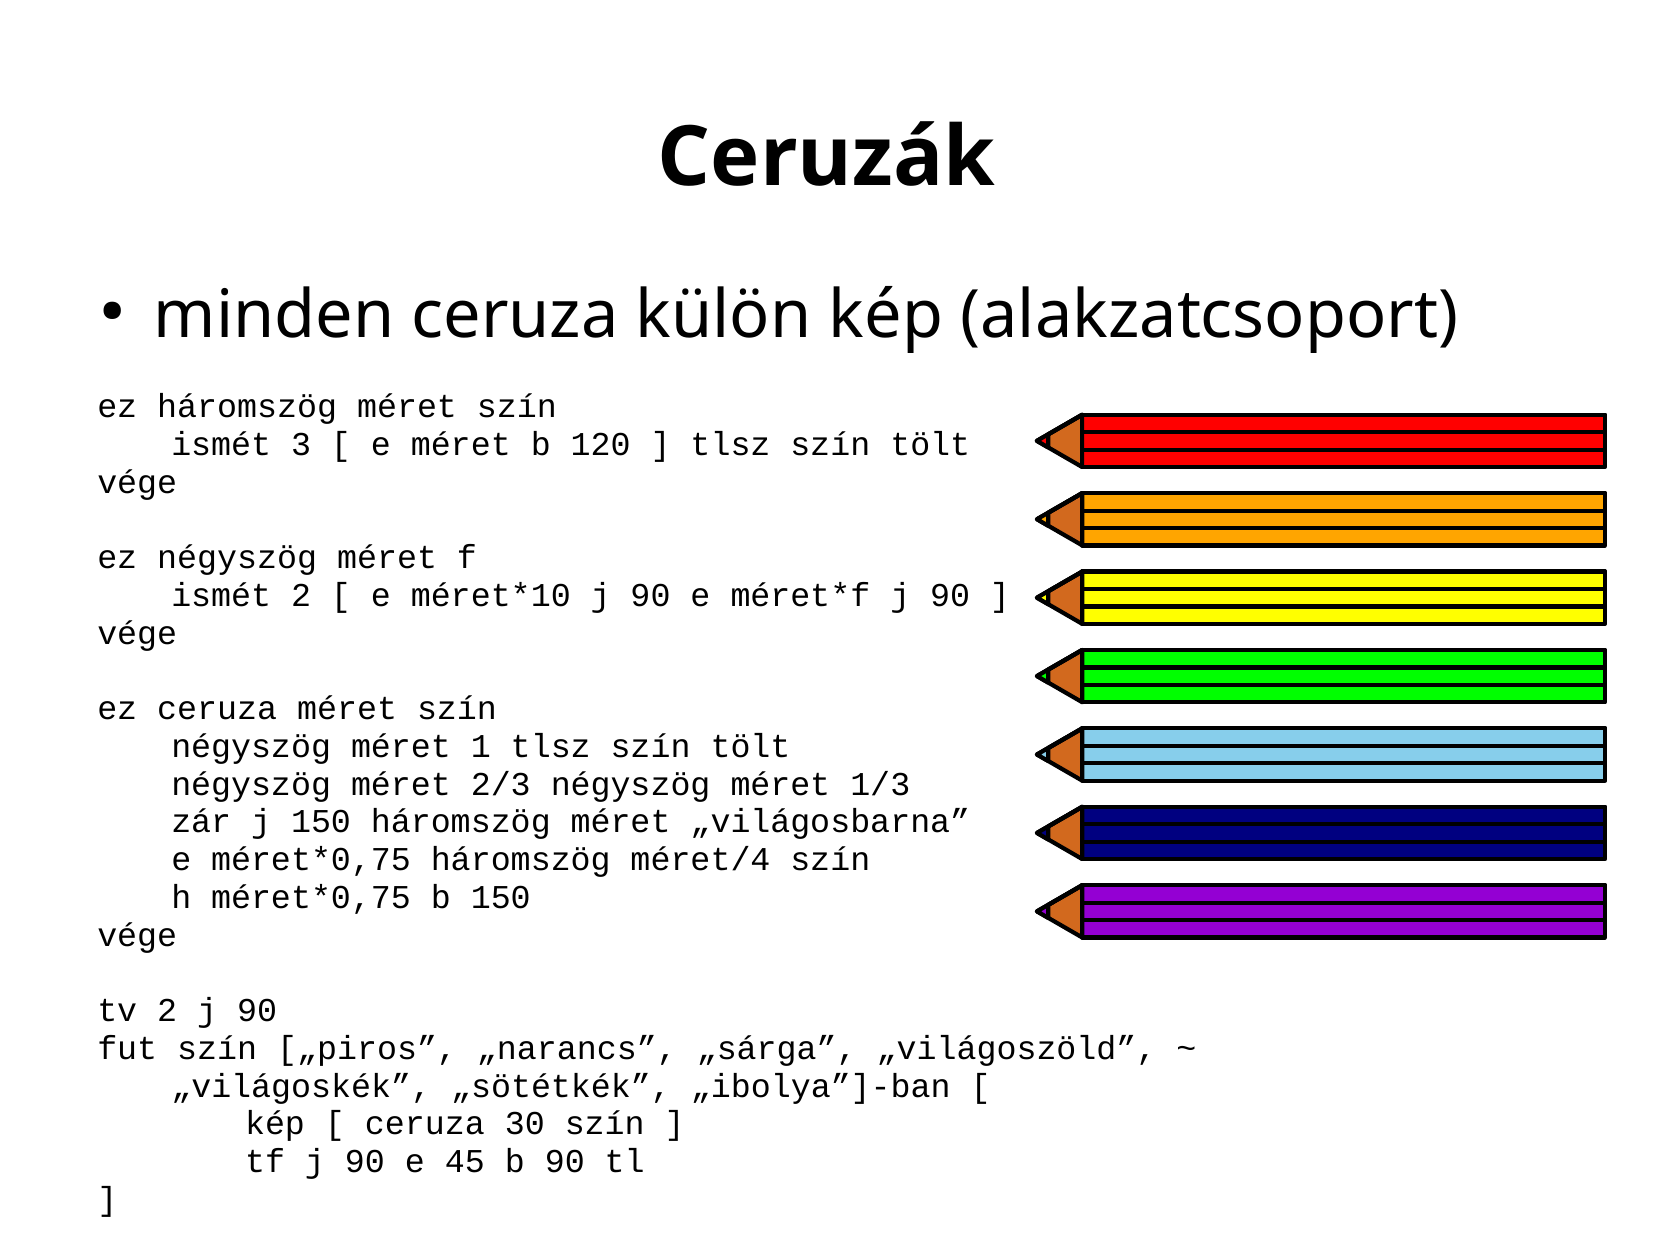

# Ceruzák
minden ceruza külön kép (alakzatcsoport)
ez háromszög méret szín
	ismét 3 [ e méret b 120 ] tlsz szín tölt
vége
ez négyszög méret f
	ismét 2 [ e méret*10 j 90 e méret*f j 90 ]
vége
ez ceruza méret szín
	négyszög méret 1 tlsz szín tölt
	négyszög méret 2/3 négyszög méret 1/3
	zár j 150 háromszög méret „világosbarna”
	e méret*0,75 háromszög méret/4 szín
	h méret*0,75 b 150
vége
tv 2 j 90
fut szín [„piros”, „narancs”, „sárga”, „világoszöld”, ~
	„világoskék”, „sötétkék”, „ibolya”]-ban [
		kép [ ceruza 30 szín ]
		tf j 90 e 45 b 90 tl
]